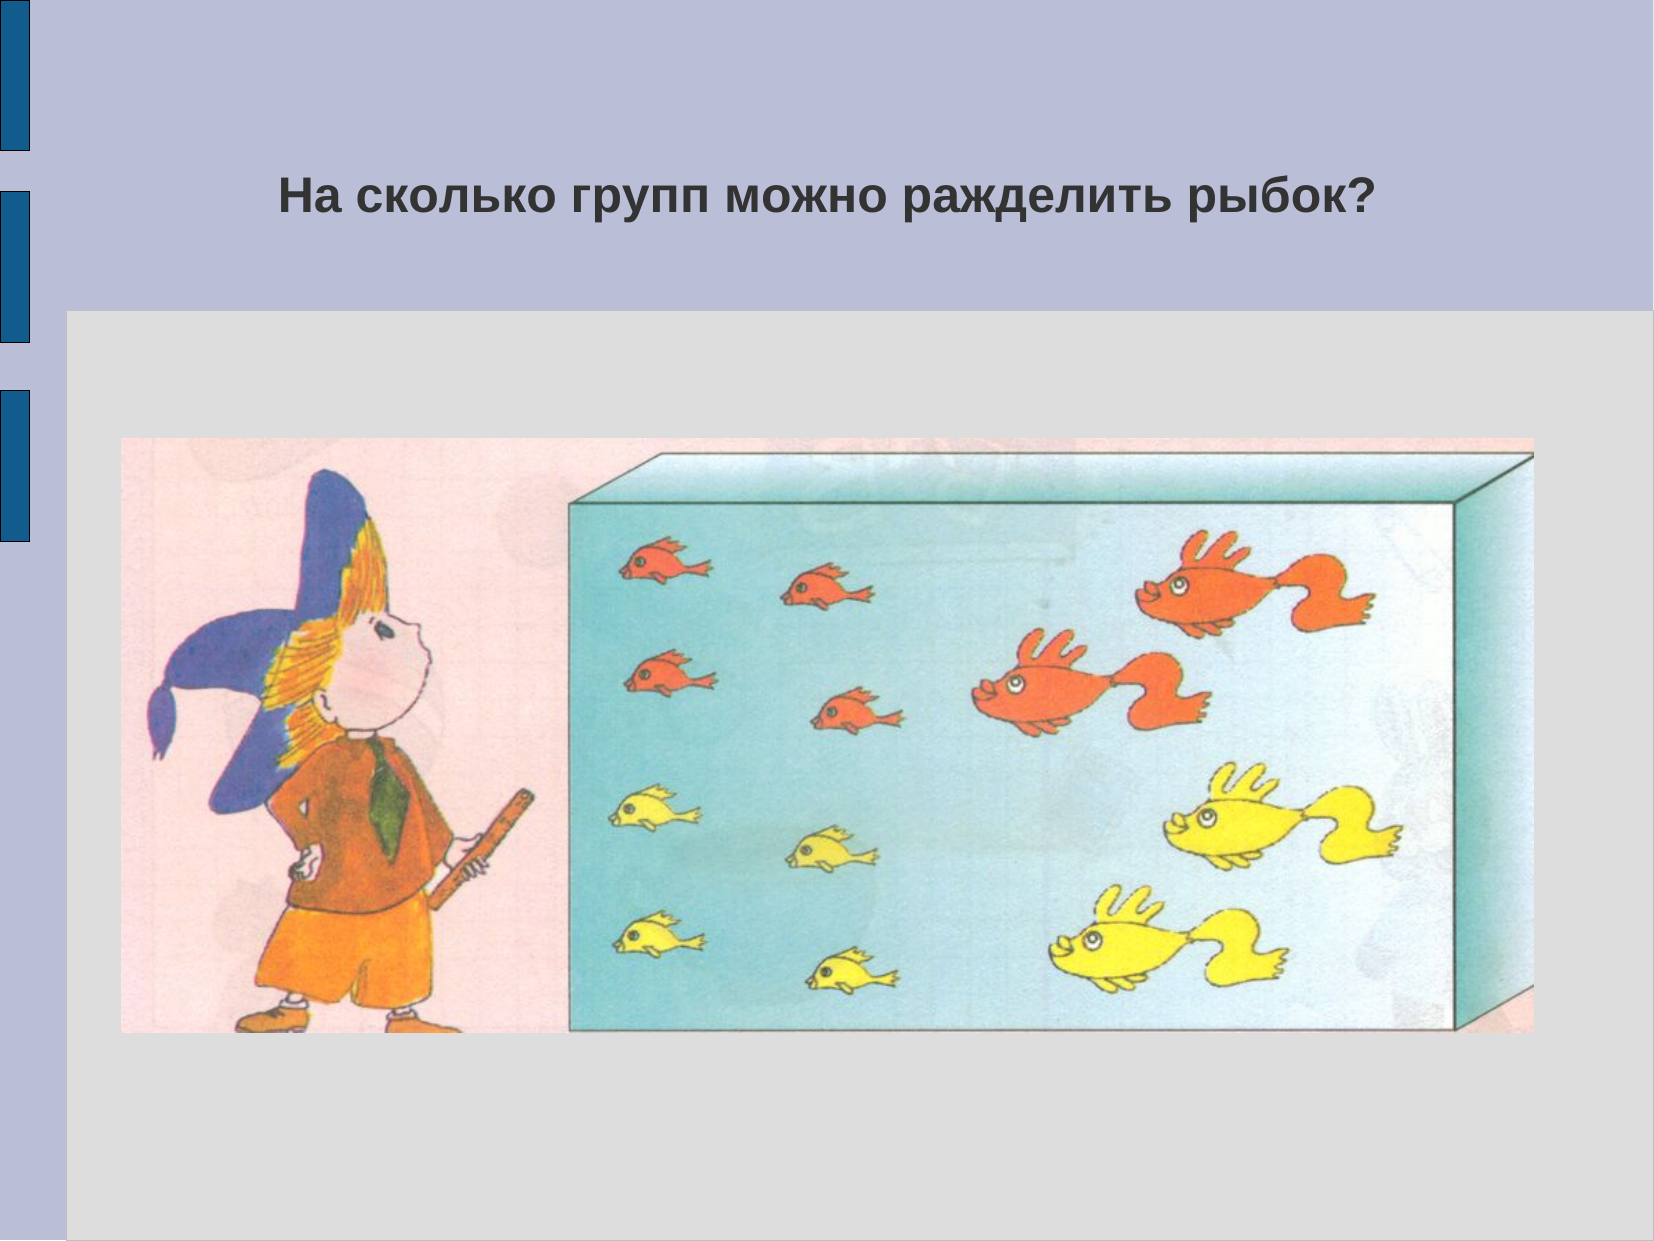

# На сколько групп можно ражделить рыбок?